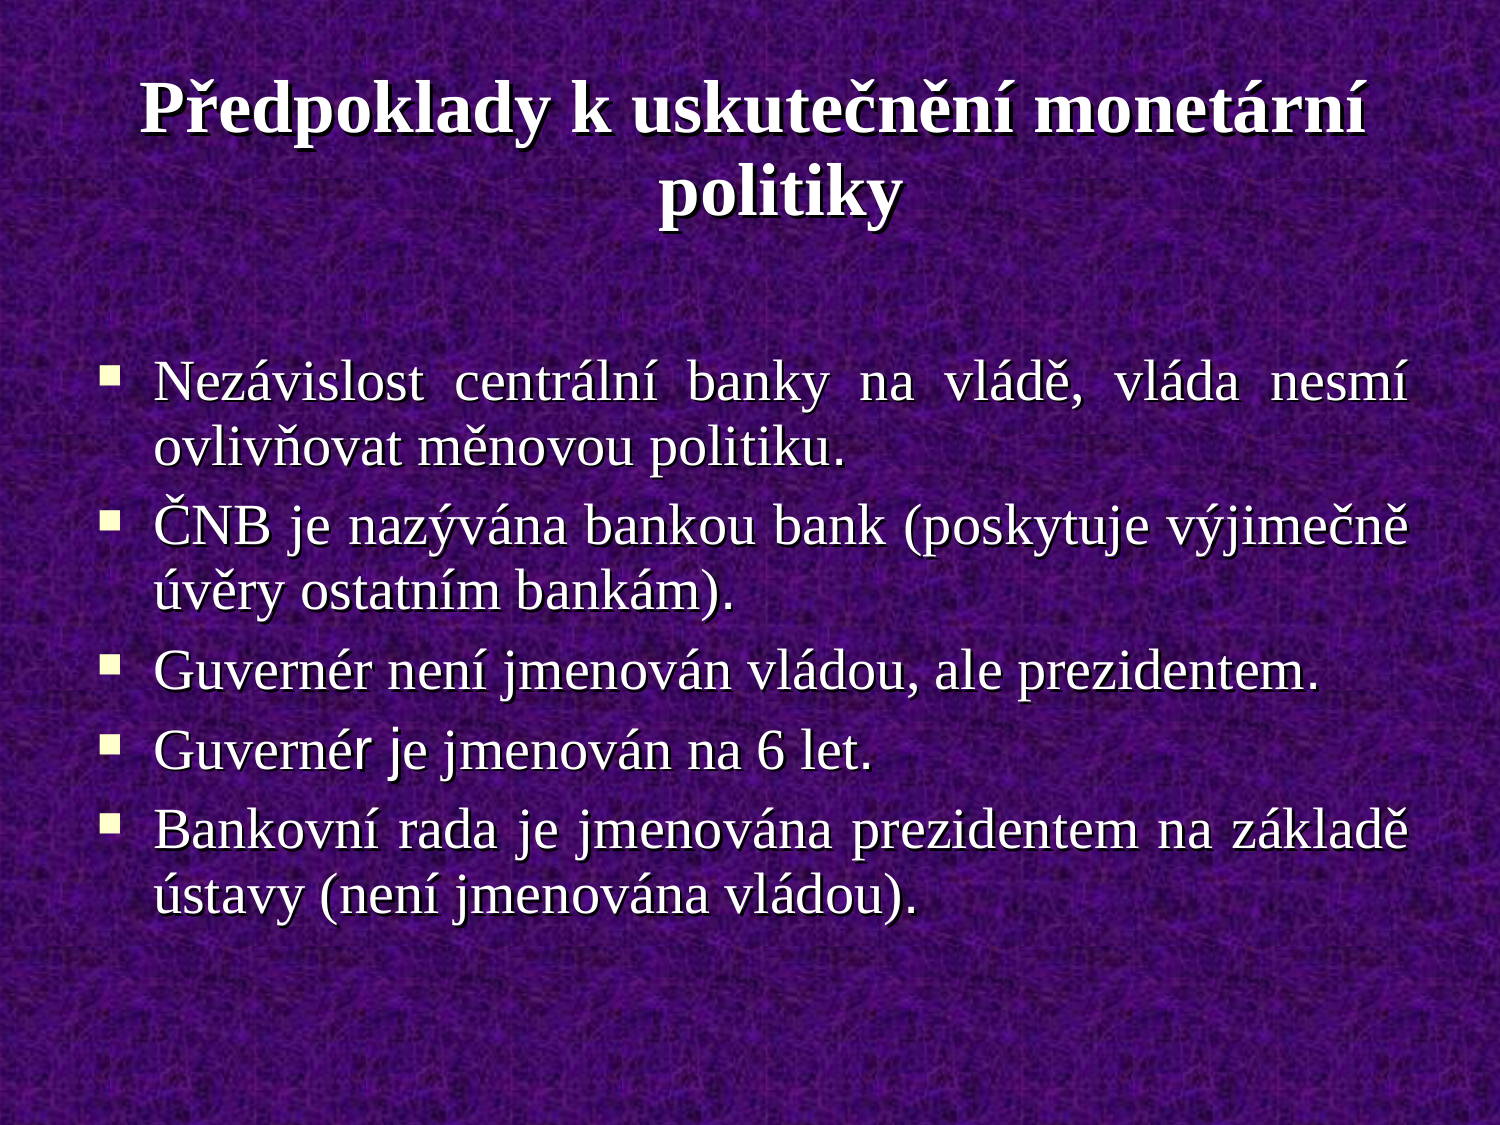

# Předpoklady k uskutečnění monetární politiky
Nezávislost centrální banky na vládě, vláda nesmí ovlivňovat měnovou politiku.
ČNB je nazývána bankou bank (poskytuje výjimečně úvěry ostatním bankám).
Guvernér není jmenován vládou, ale prezidentem.
Guvernér je jmenován na 6 let.
Bankovní rada je jmenována prezidentem na základě ústavy (není jmenována vládou).